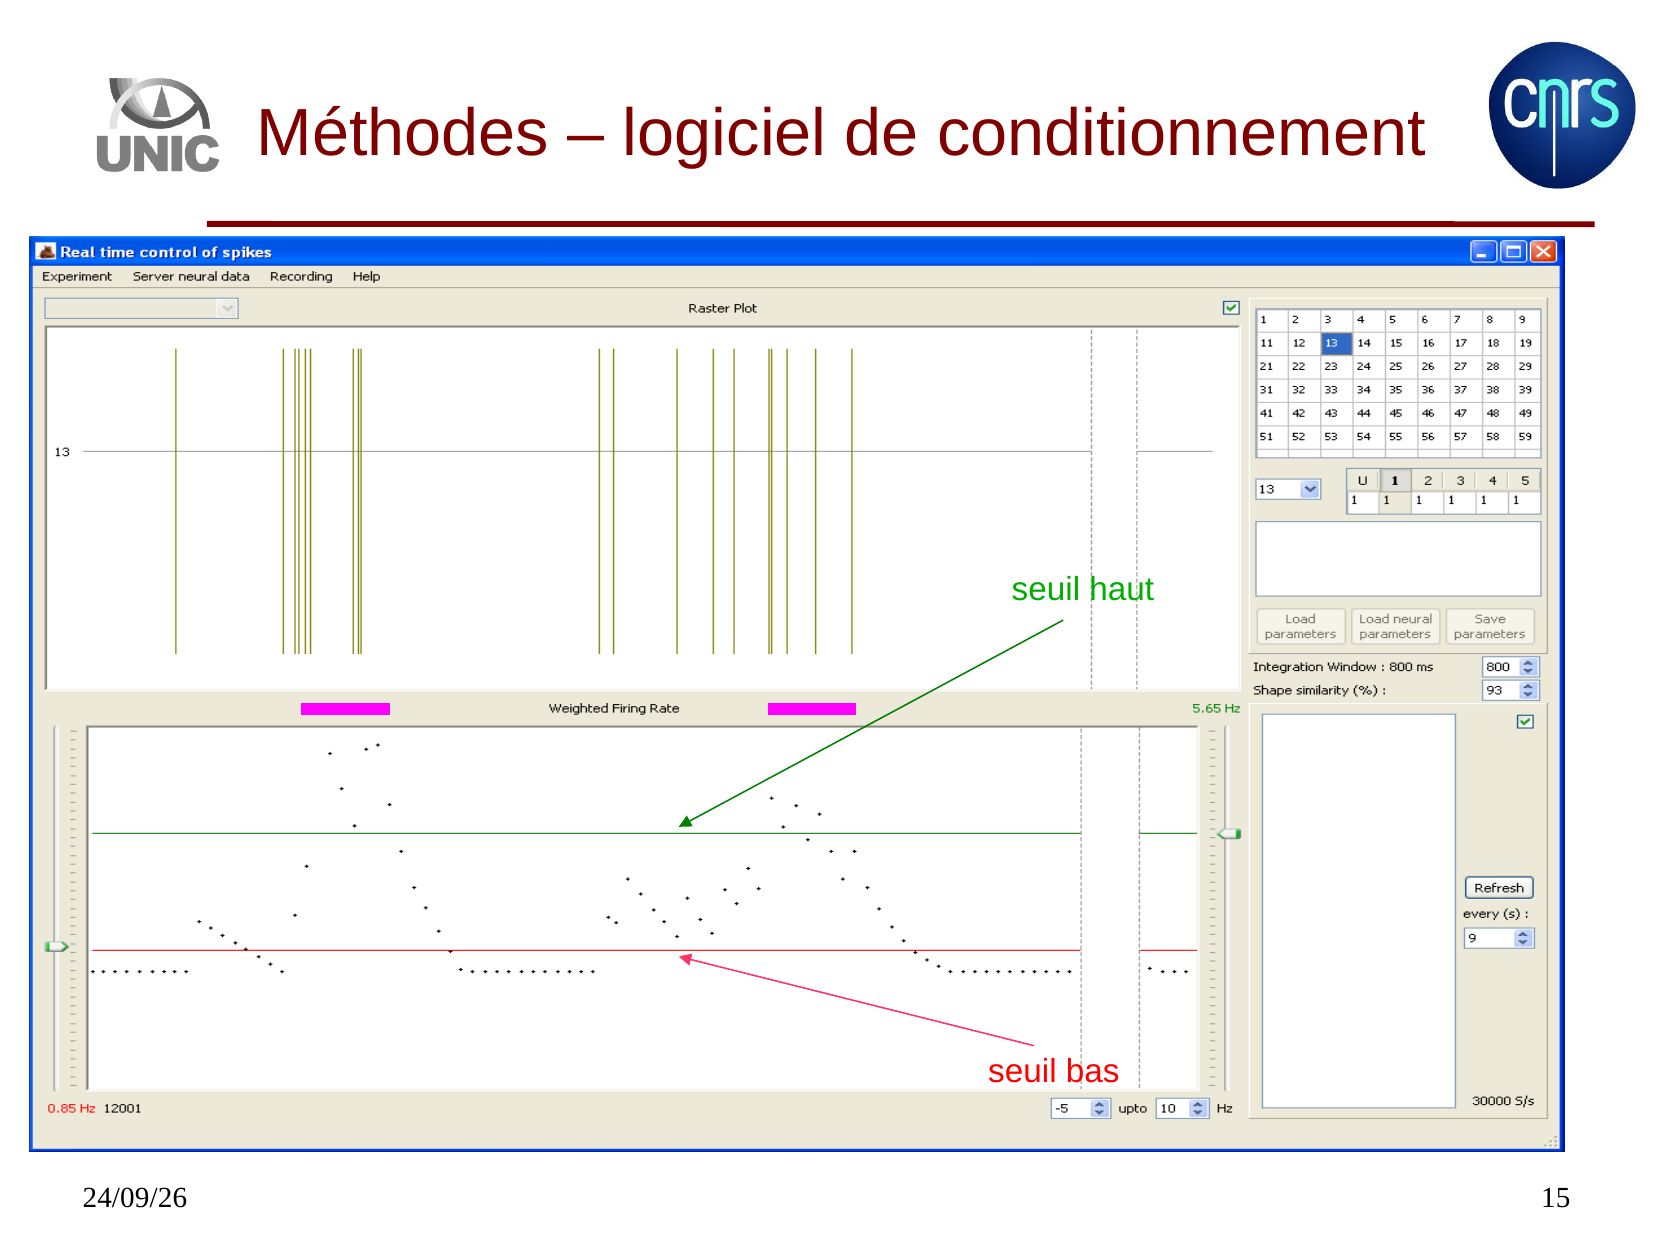

Méthodes – logiciel de conditionnement
seuil haut
seuil bas